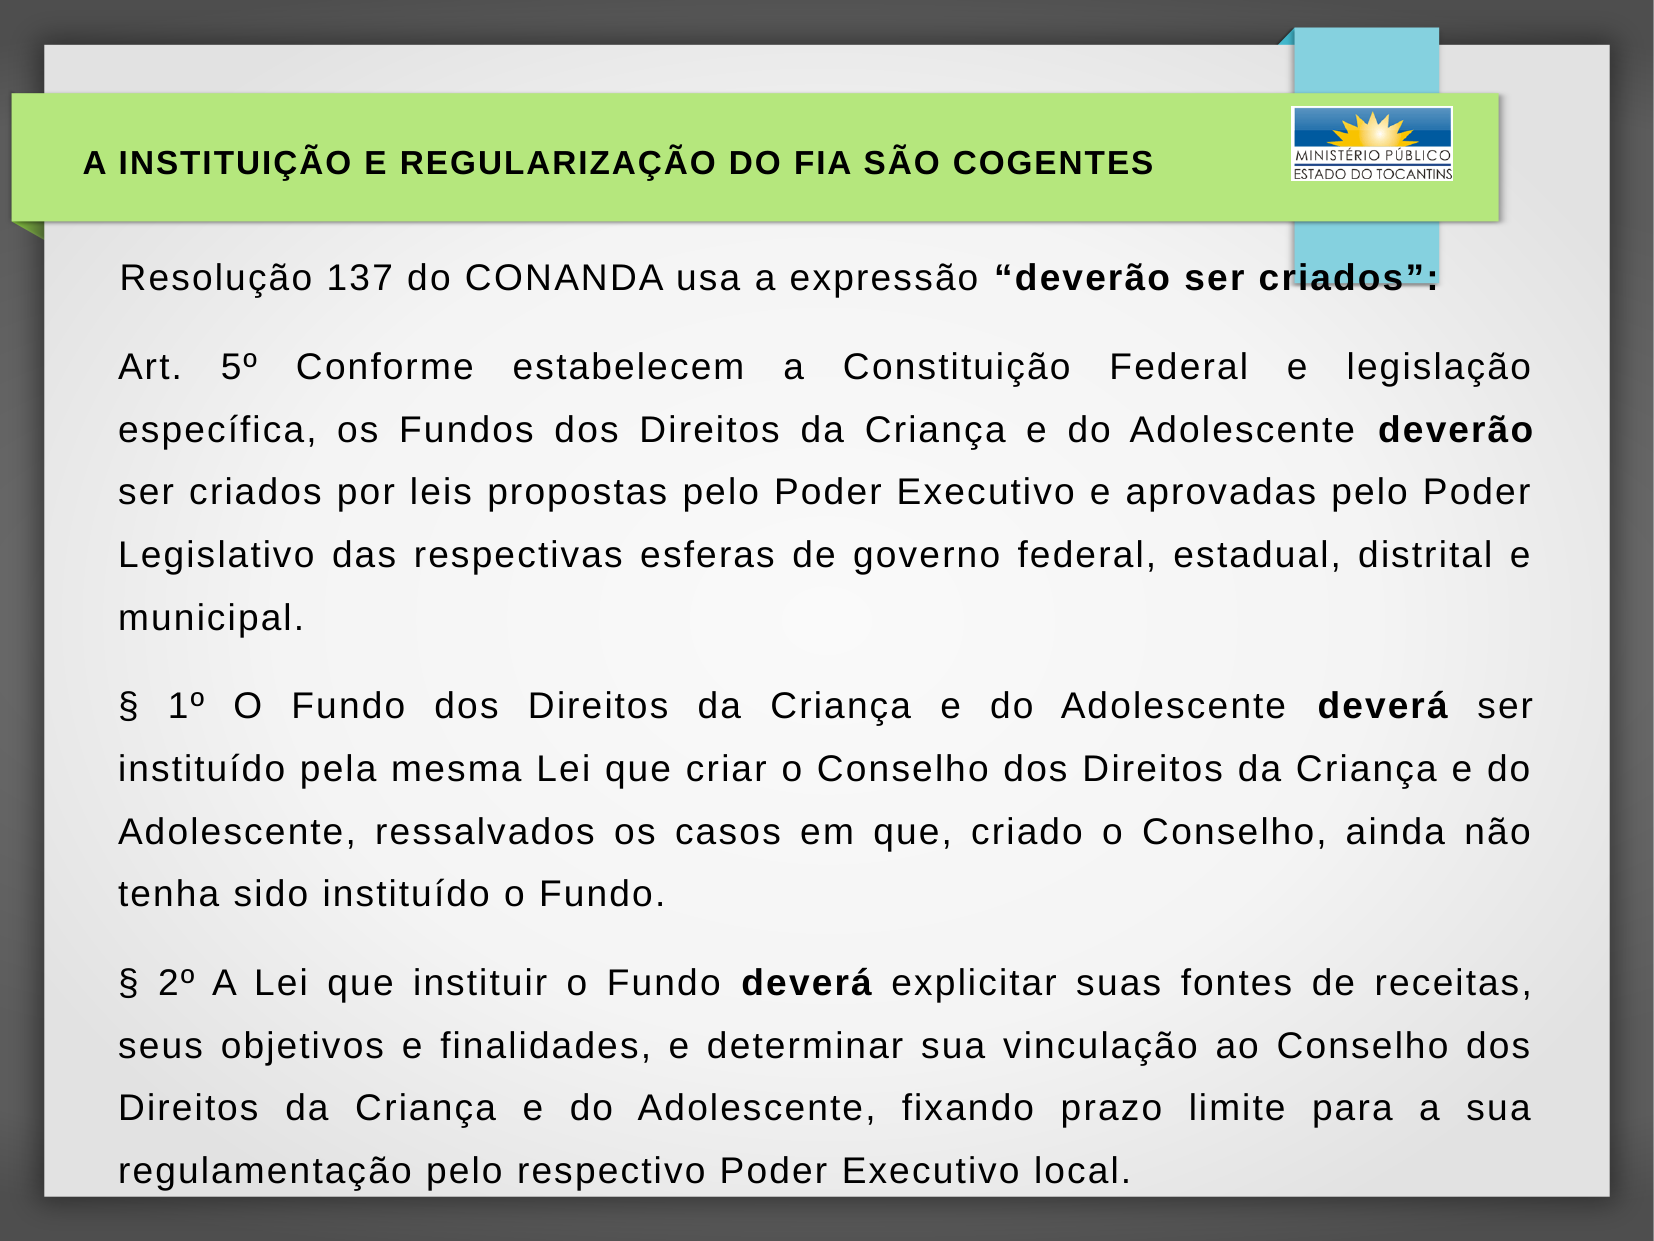

# A INSTITUIÇÃO E REGULARIZAÇÃO DO FIA SÃO COGENTES
Resolução 137 do CONANDA usa a expressão “deverão ser criados”:
Art. 5º Conforme estabelecem a Constituição Federal e legislação específica, os Fundos dos Direitos da Criança e do Adolescente deverão ser criados por leis propostas pelo Poder Executivo e aprovadas pelo Poder Legislativo das respectivas esferas de governo federal, estadual, distrital e municipal.
§ 1º O Fundo dos Direitos da Criança e do Adolescente deverá ser instituído pela mesma Lei que criar o Conselho dos Direitos da Criança e do Adolescente, ressalvados os casos em que, criado o Conselho, ainda não tenha sido instituído o Fundo.
§ 2º A Lei que instituir o Fundo deverá explicitar suas fontes de receitas, seus objetivos e finalidades, e determinar sua vinculação ao Conselho dos Direitos da Criança e do Adolescente, fixando prazo limite para a sua regulamentação pelo respectivo Poder Executivo local.